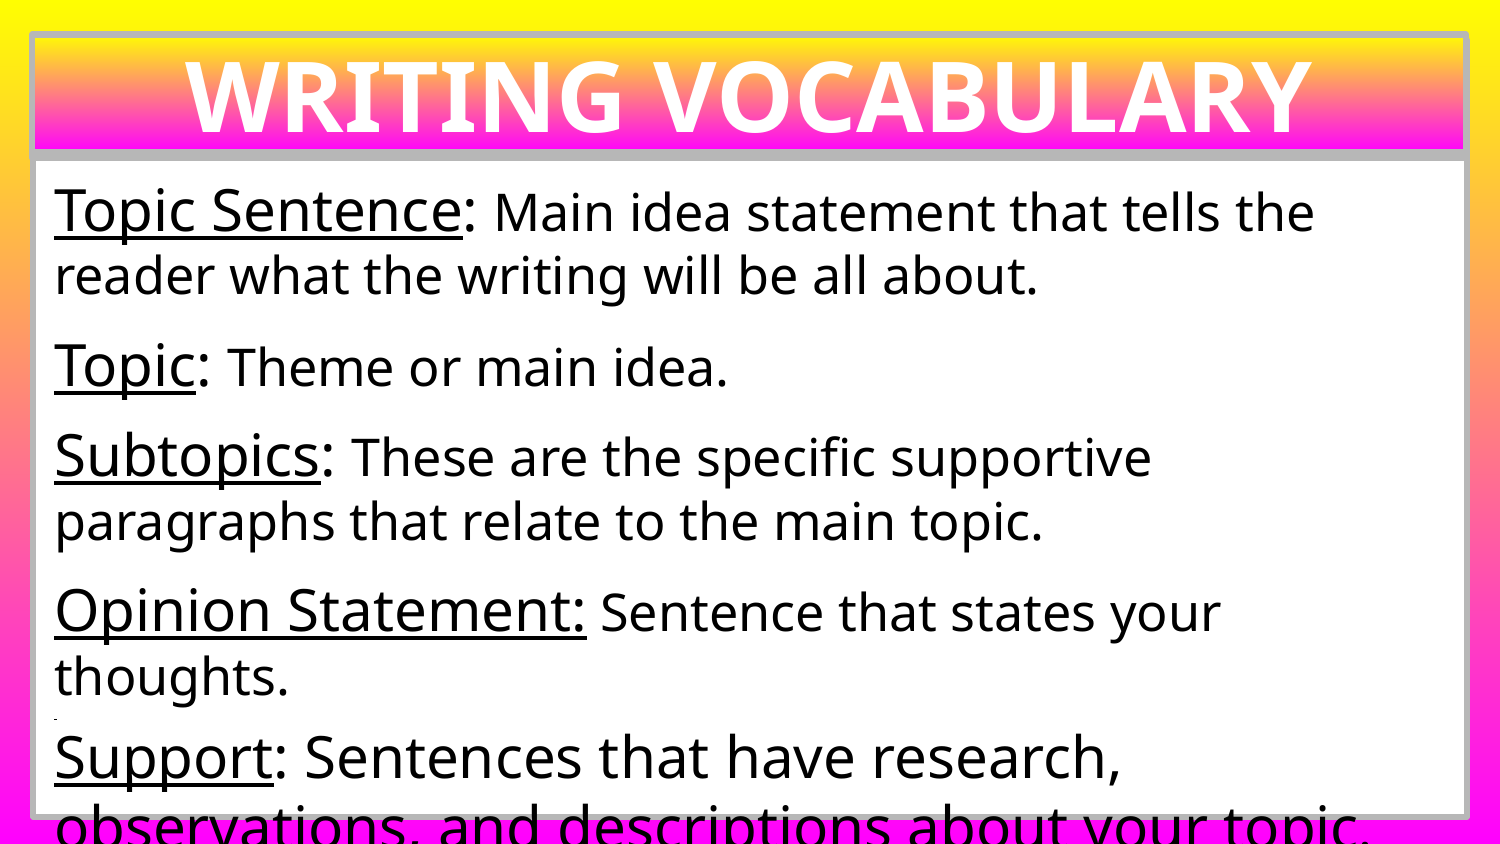

WRITING VOCABULARY
Topic Sentence: Main idea statement that tells the reader what the writing will be all about.
Topic: Theme or main idea.
Subtopics: These are the specific supportive paragraphs that relate to the main topic.
Opinion Statement: Sentence that states your thoughts.
Support: Sentences that have research, observations, and descriptions about your topic.